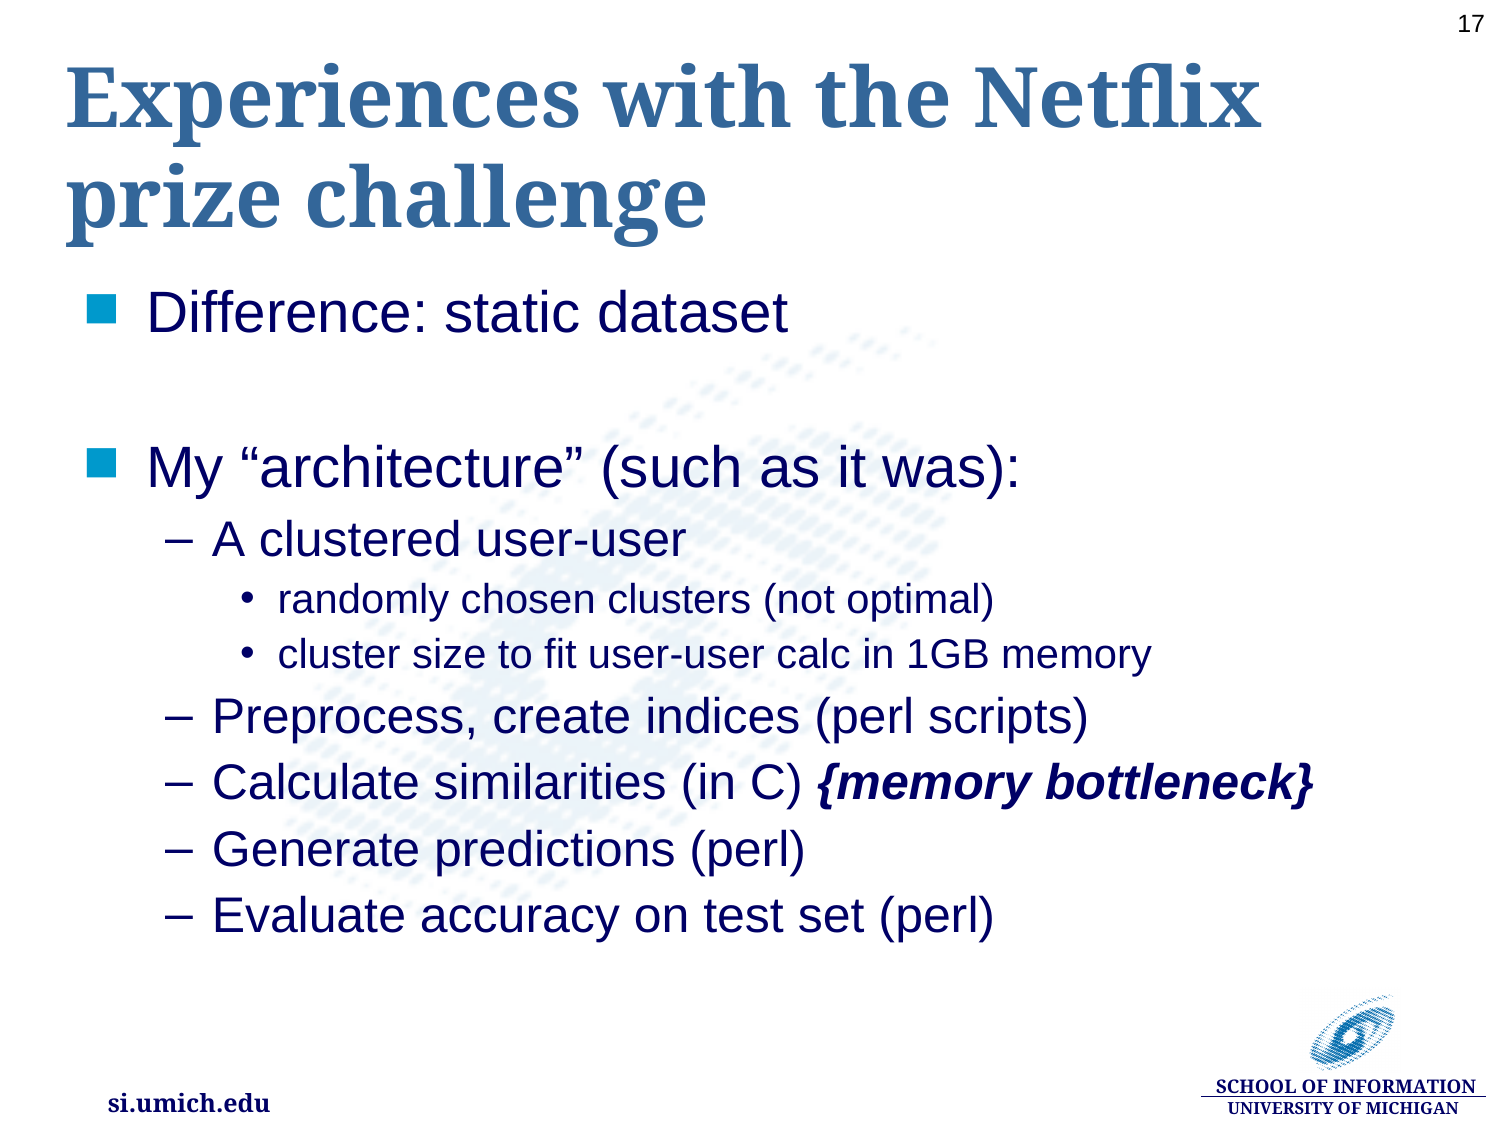

# Experiences with the Netflix prize challenge
Difference: static dataset
My “architecture” (such as it was):
A clustered user-user
randomly chosen clusters (not optimal)
cluster size to fit user-user calc in 1GB memory
Preprocess, create indices (perl scripts)
Calculate similarities (in C) {memory bottleneck}
Generate predictions (perl)
Evaluate accuracy on test set (perl)